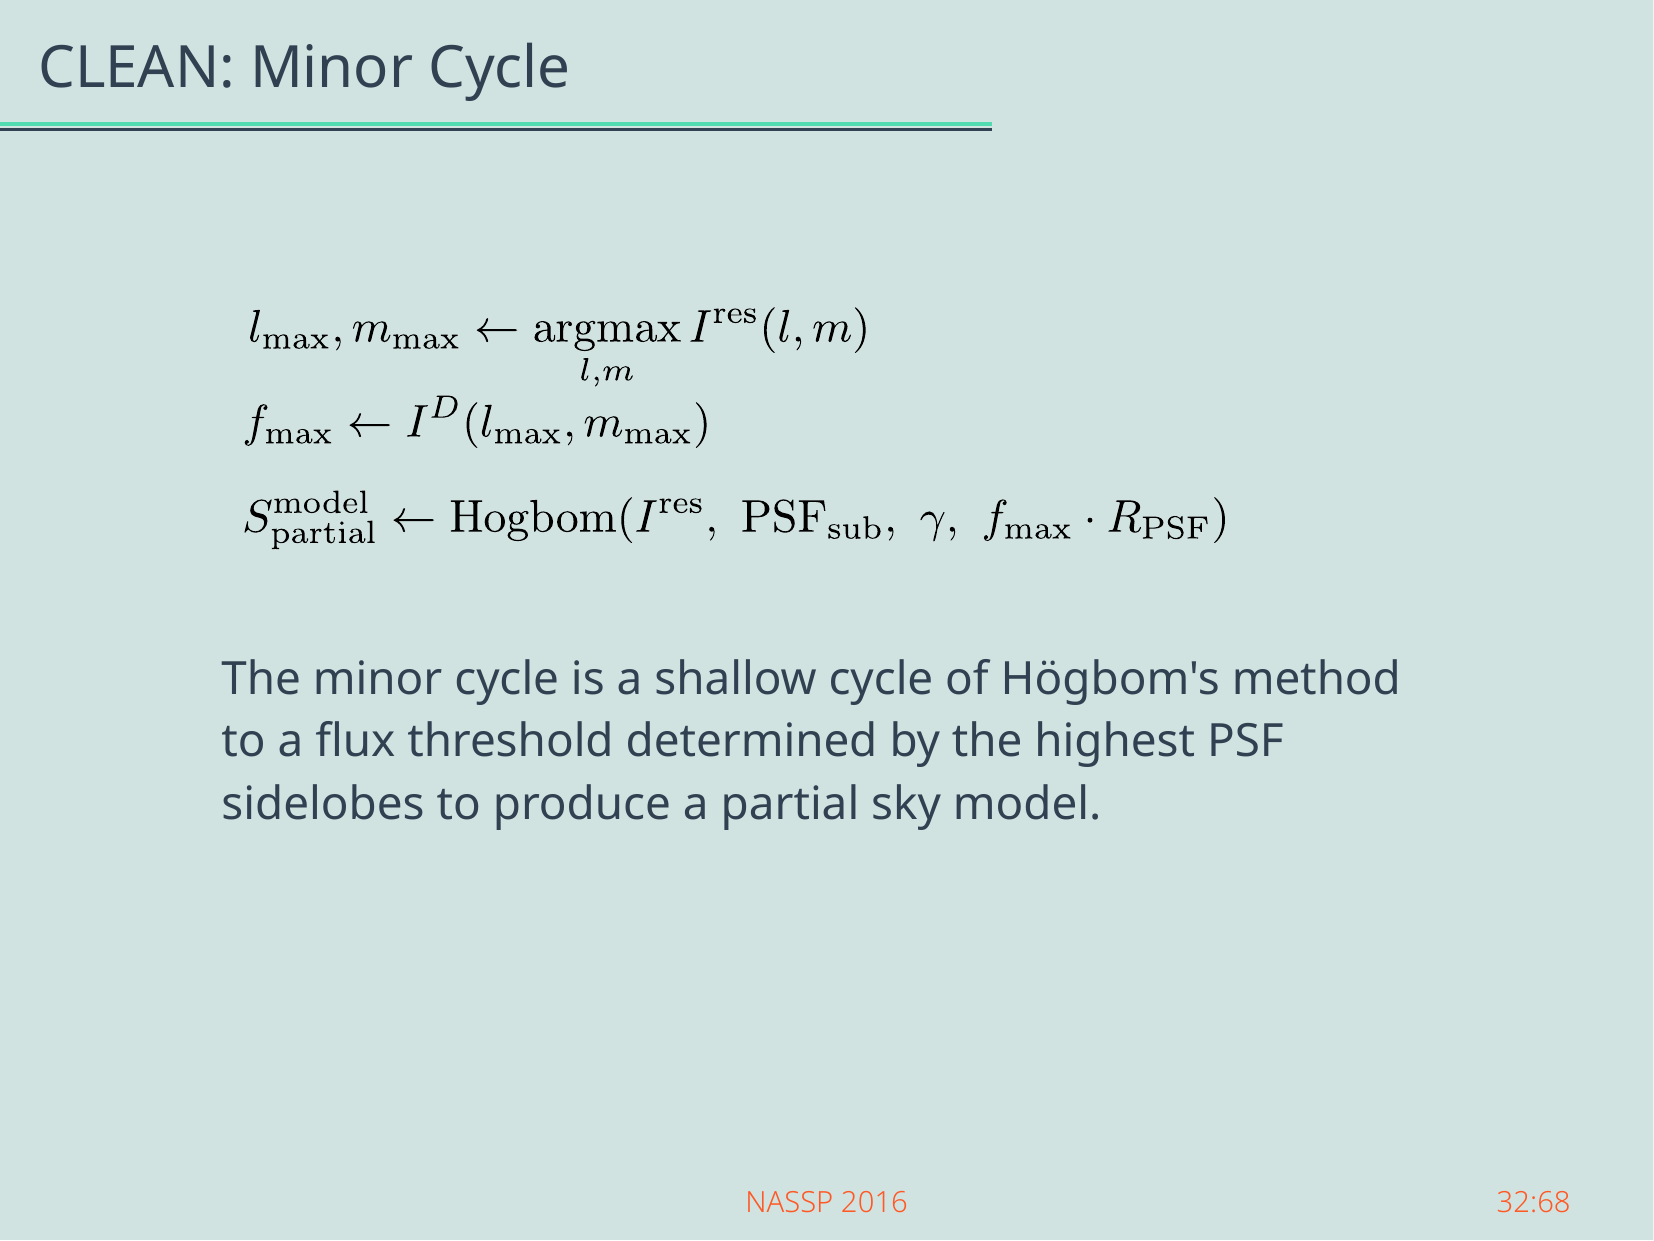

CLEAN: Minor Cycle
The minor cycle is a shallow cycle of Högbom's method to a flux threshold determined by the highest PSF sidelobes to produce a partial sky model.
NASSP 2016
32